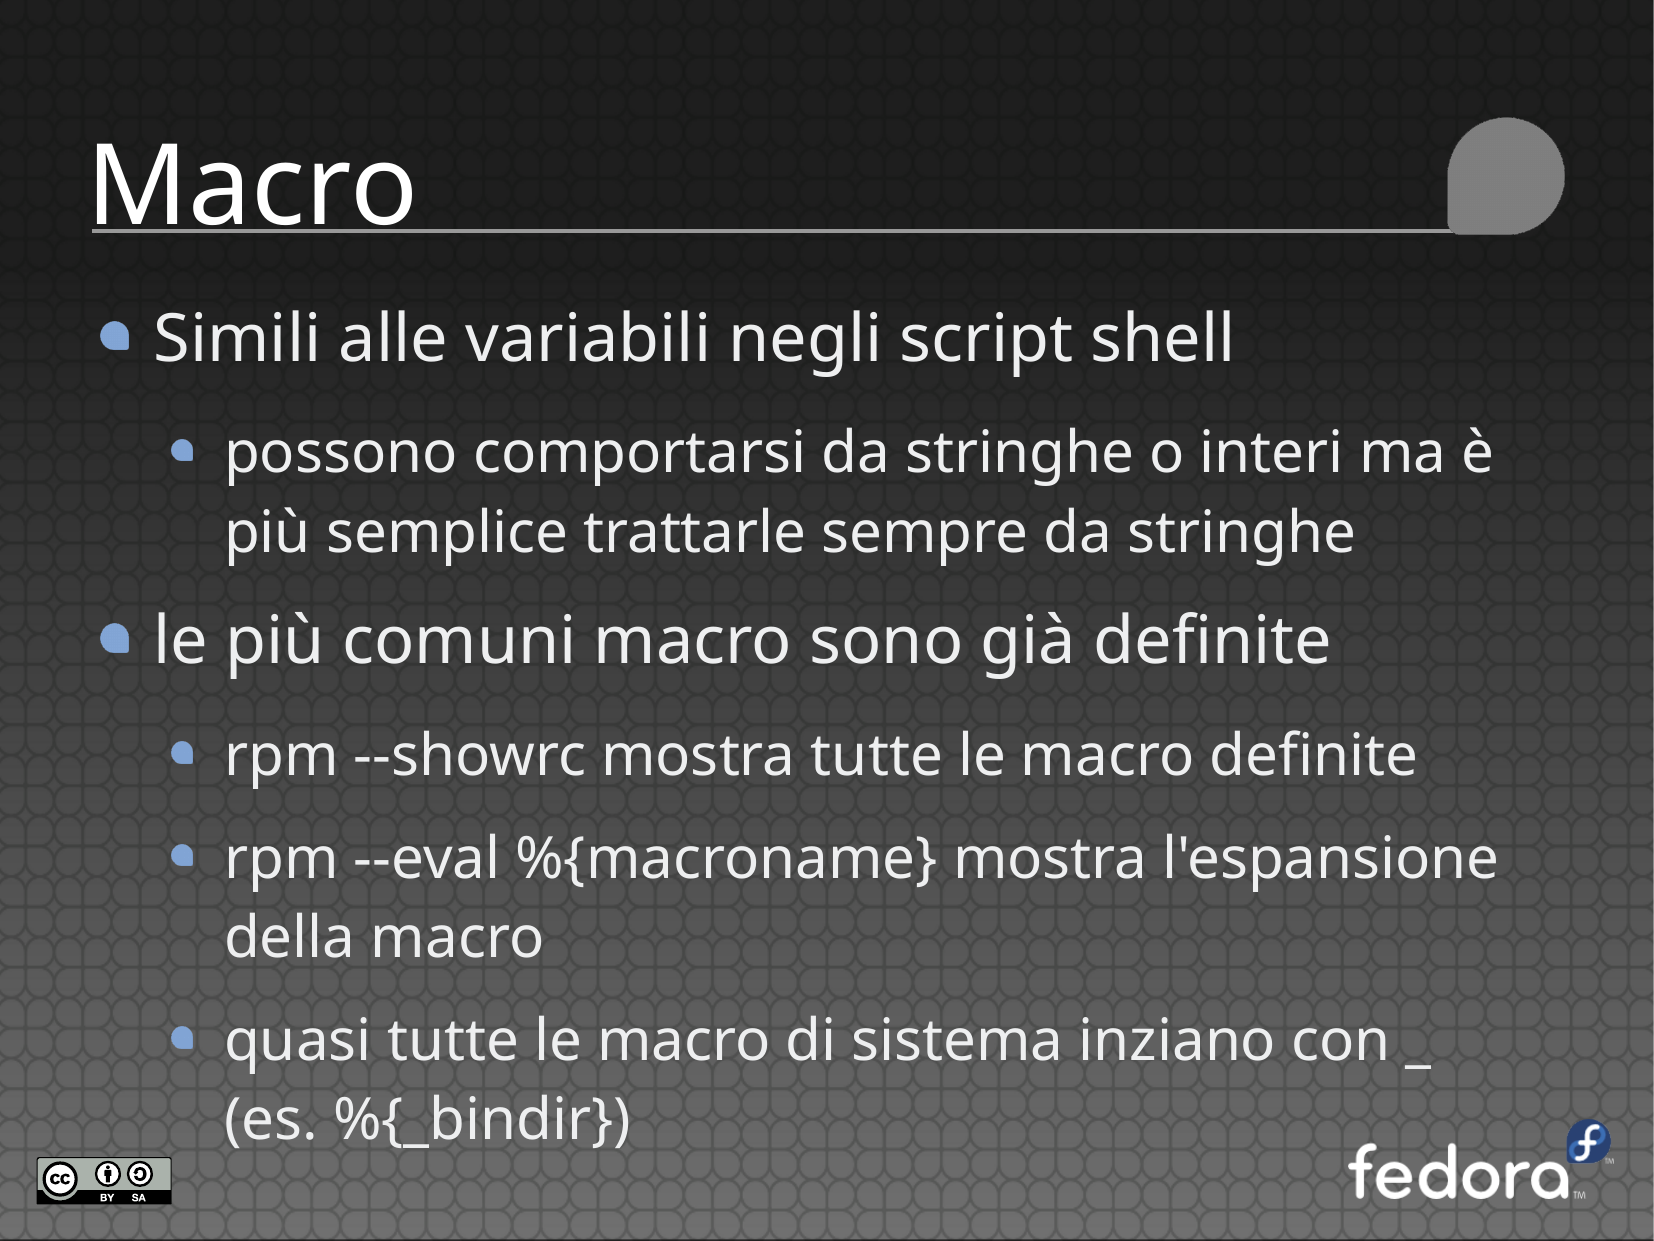

# Macro
Simili alle variabili negli script shell
possono comportarsi da stringhe o interi ma è più semplice trattarle sempre da stringhe
le più comuni macro sono già definite
rpm --showrc mostra tutte le macro definite
rpm --eval %{macroname} mostra l'espansione della macro
quasi tutte le macro di sistema inziano con _
(es. %{_bindir})